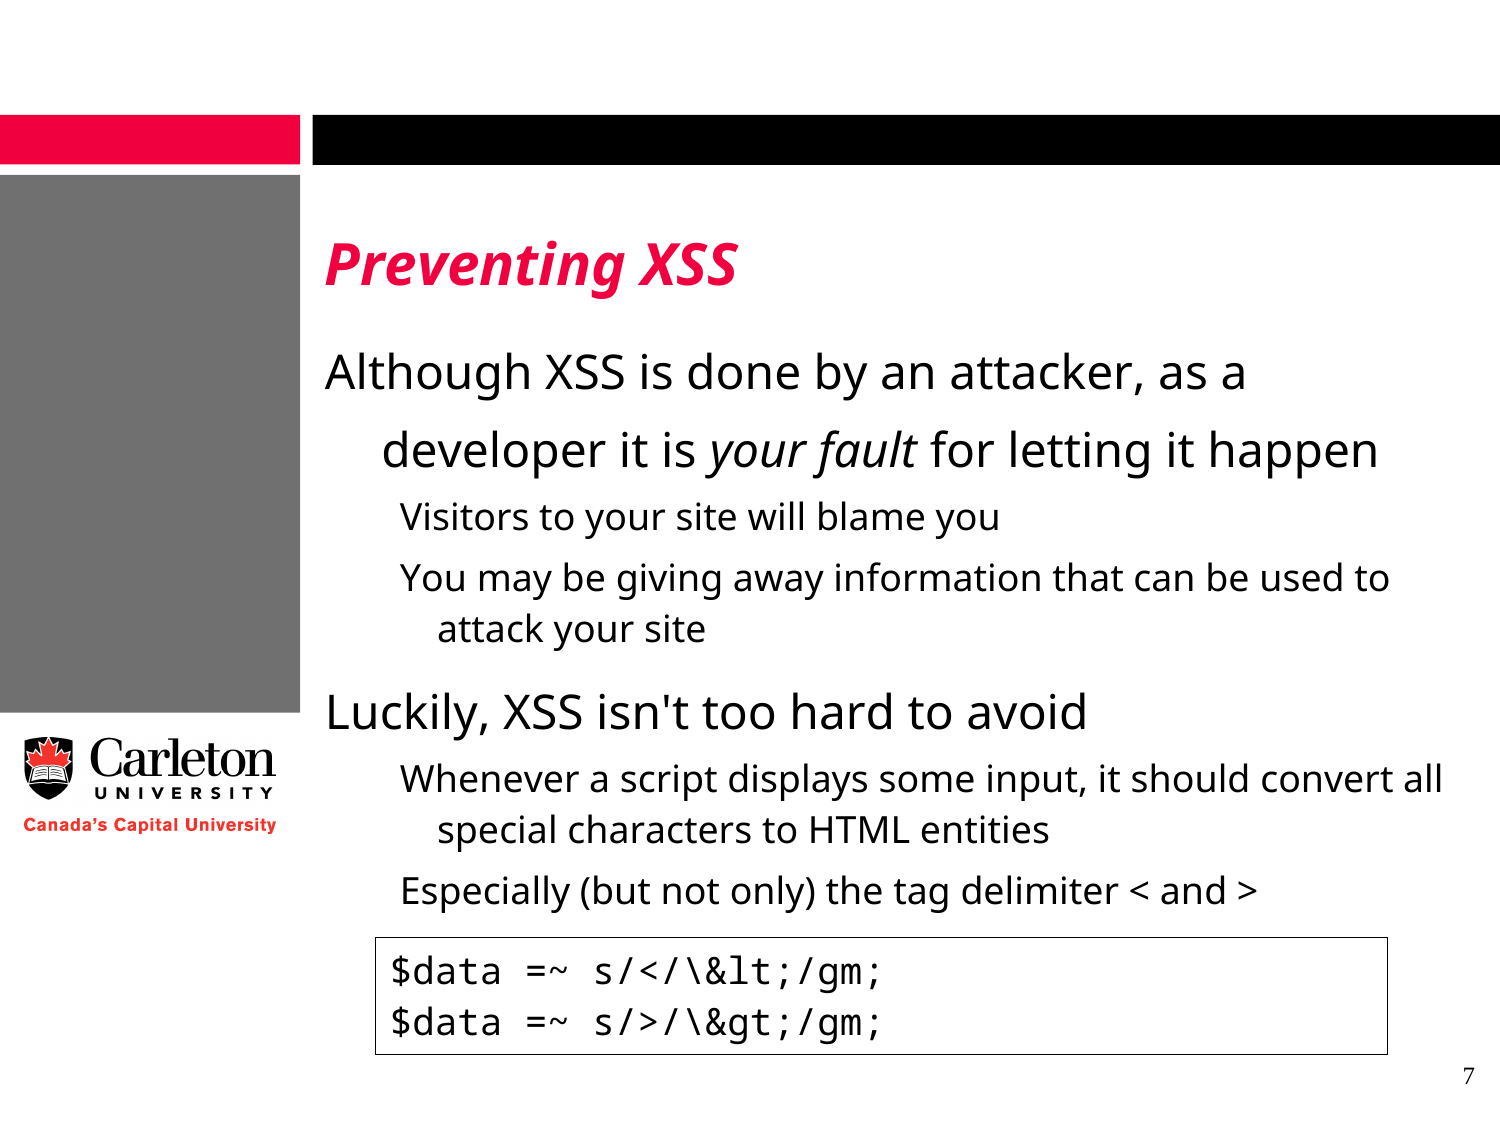

# Preventing XSS
Although XSS is done by an attacker, as a developer it is your fault for letting it happen
Visitors to your site will blame you
You may be giving away information that can be used to attack your site
Luckily, XSS isn't too hard to avoid
Whenever a script displays some input, it should convert all special characters to HTML entities
Especially (but not only) the tag delimiter < and >
$data =~ s/</\&lt;/gm;
$data =~ s/>/\&gt;/gm;
7